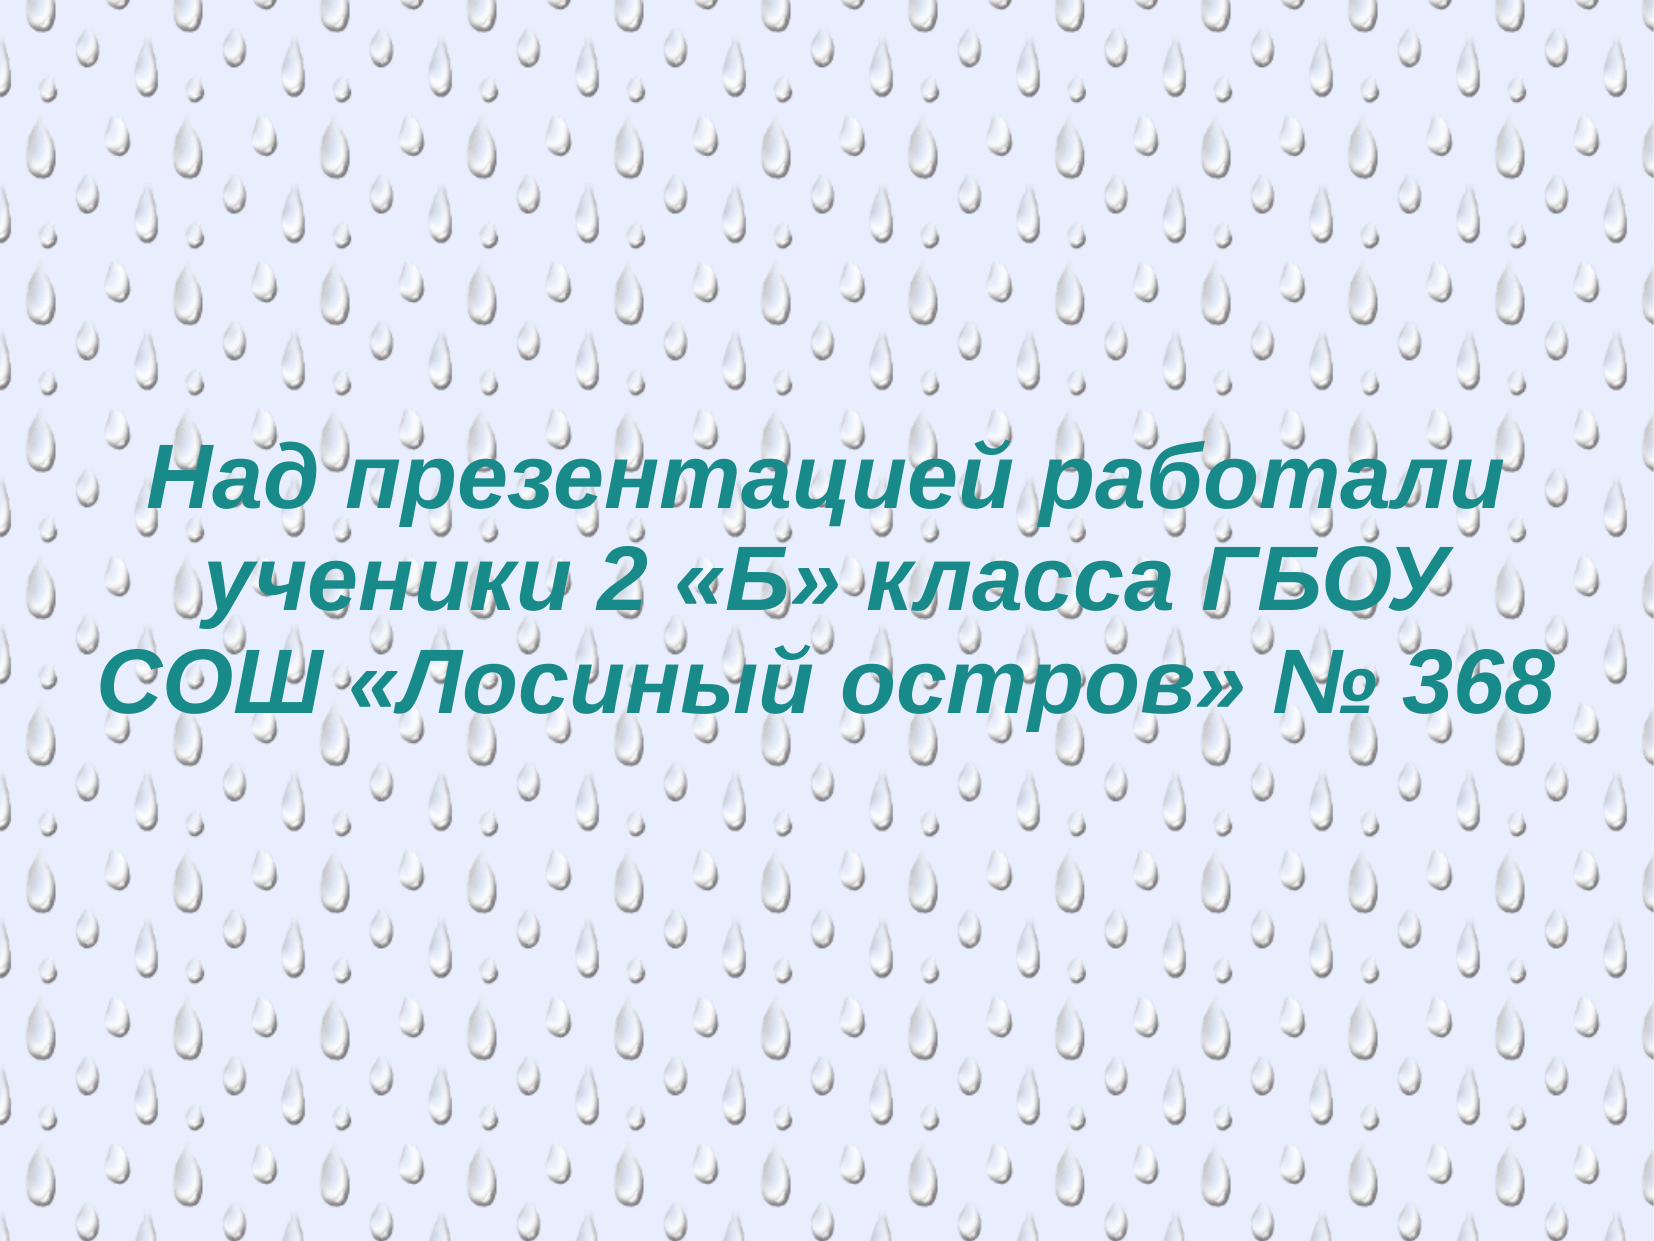

# Над презентацией работали ученики 2 «Б» класса ГБОУ СОШ «Лосиный остров» № 368